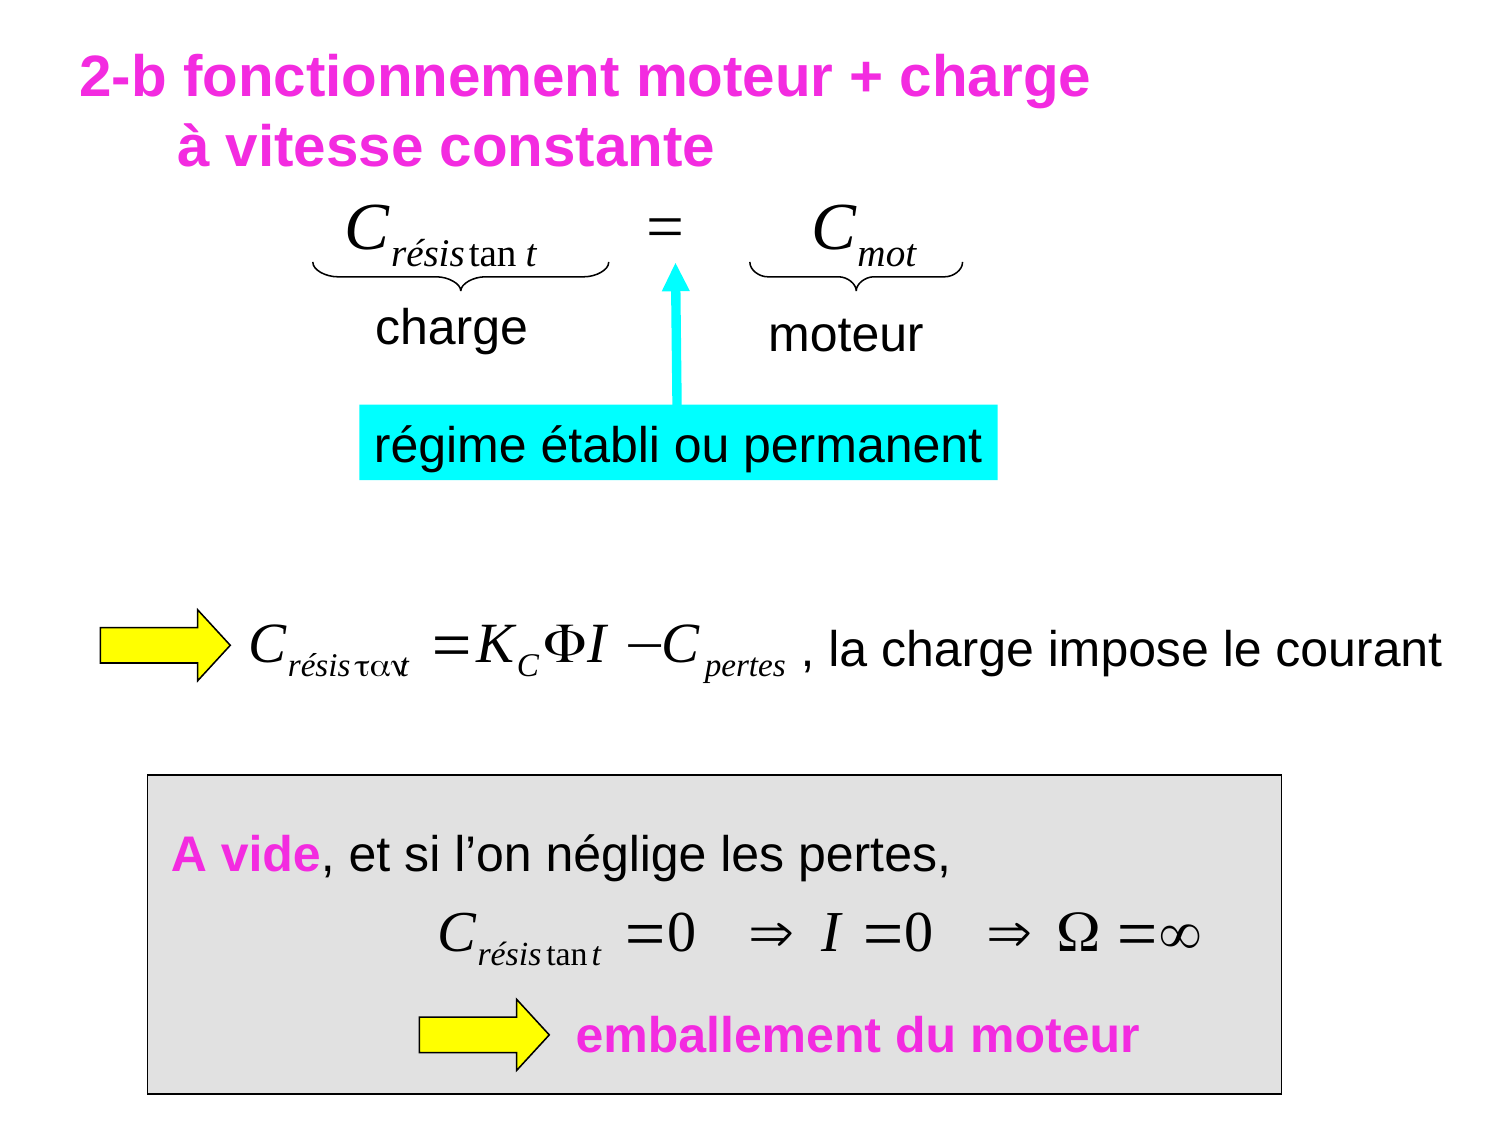

2-b fonctionnement moteur + charge
 à vitesse constante
charge
moteur
régime établi ou permanent
, la charge impose le courant
A vide, et si l’on néglige les pertes,
emballement du moteur
24